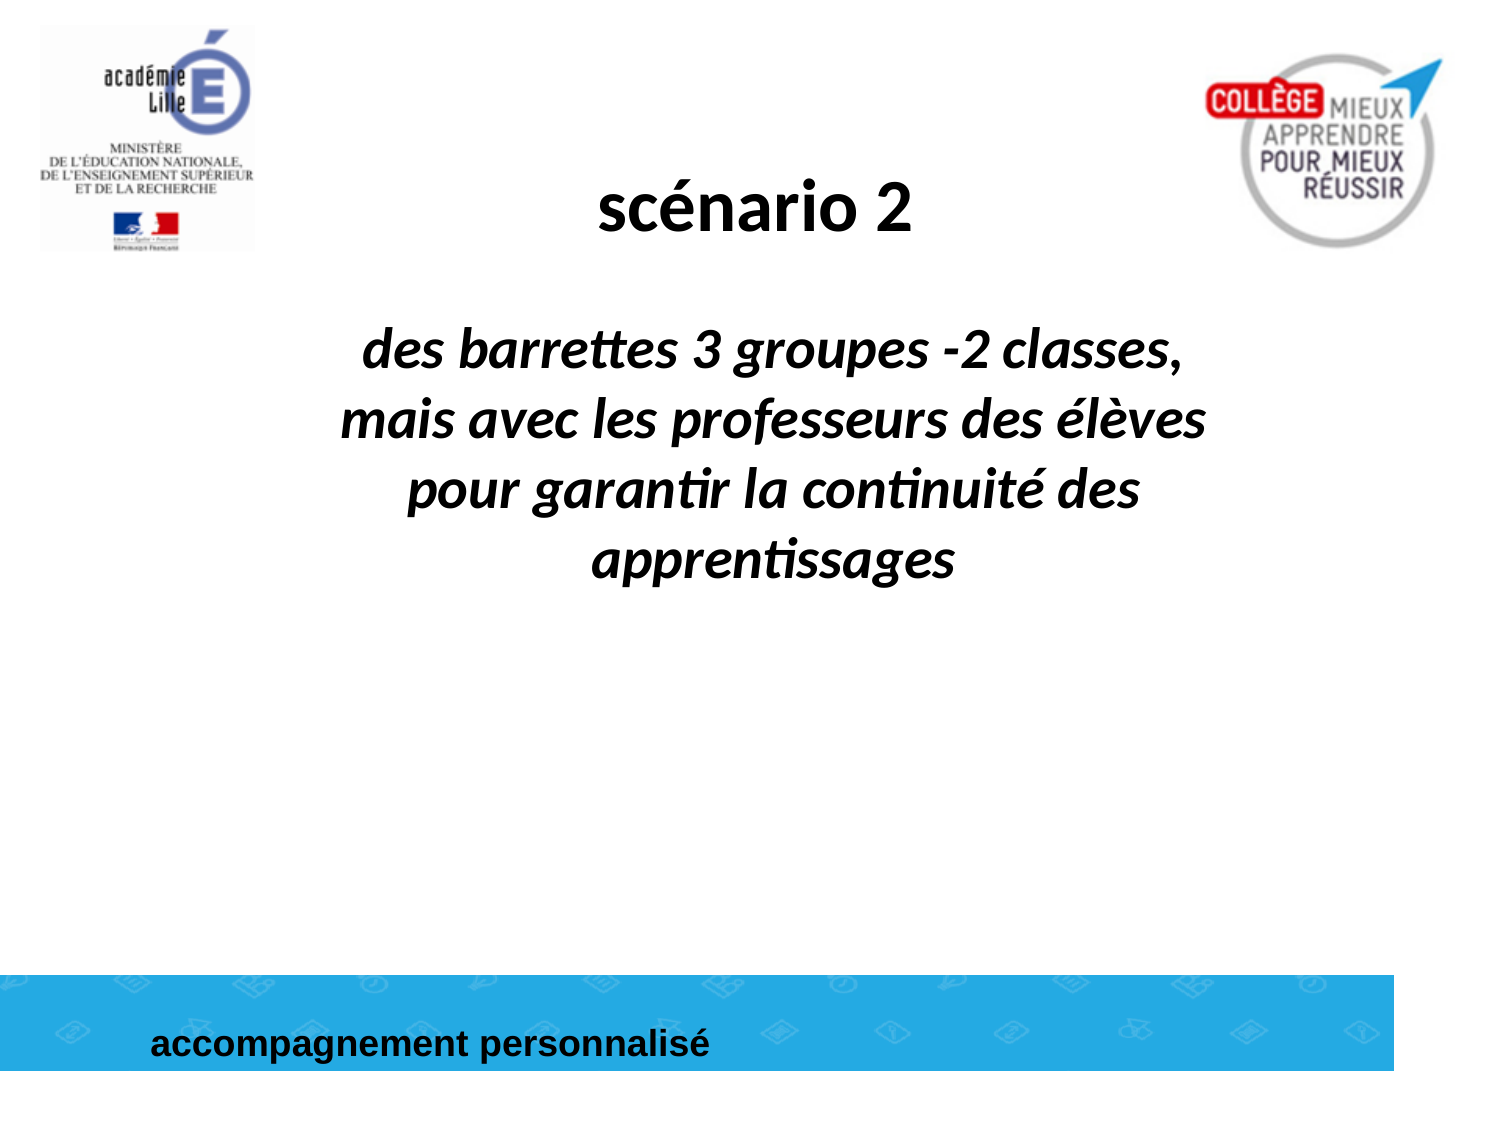

scénario 2
# des barrettes 3 groupes -2 classes, mais avec les professeurs des élèves pour garantir la continuité des apprentissages
accompagnement personnalisé